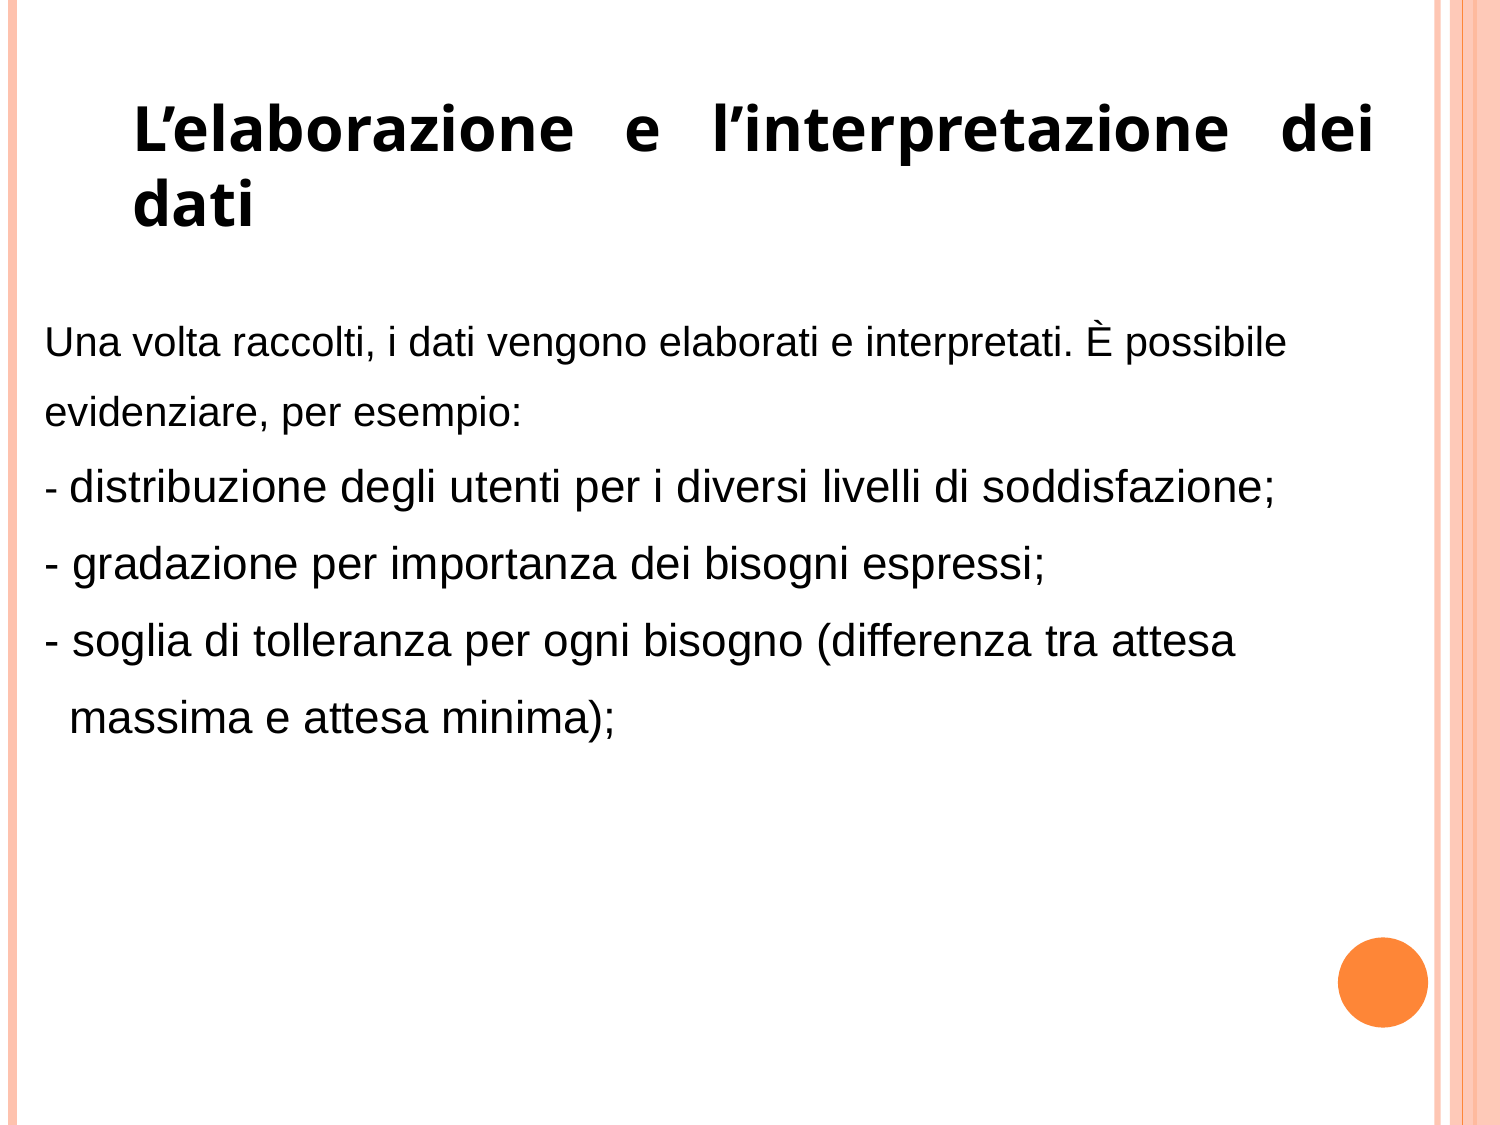

L’elaborazione e l’interpretazione dei dati
Una volta raccolti, i dati vengono elaborati e interpretati. È possibile evidenziare, per esempio:
- distribuzione degli utenti per i diversi livelli di soddisfazione;
- gradazione per importanza dei bisogni espressi;
- soglia di tolleranza per ogni bisogno (differenza tra attesa
 massima e attesa minima);